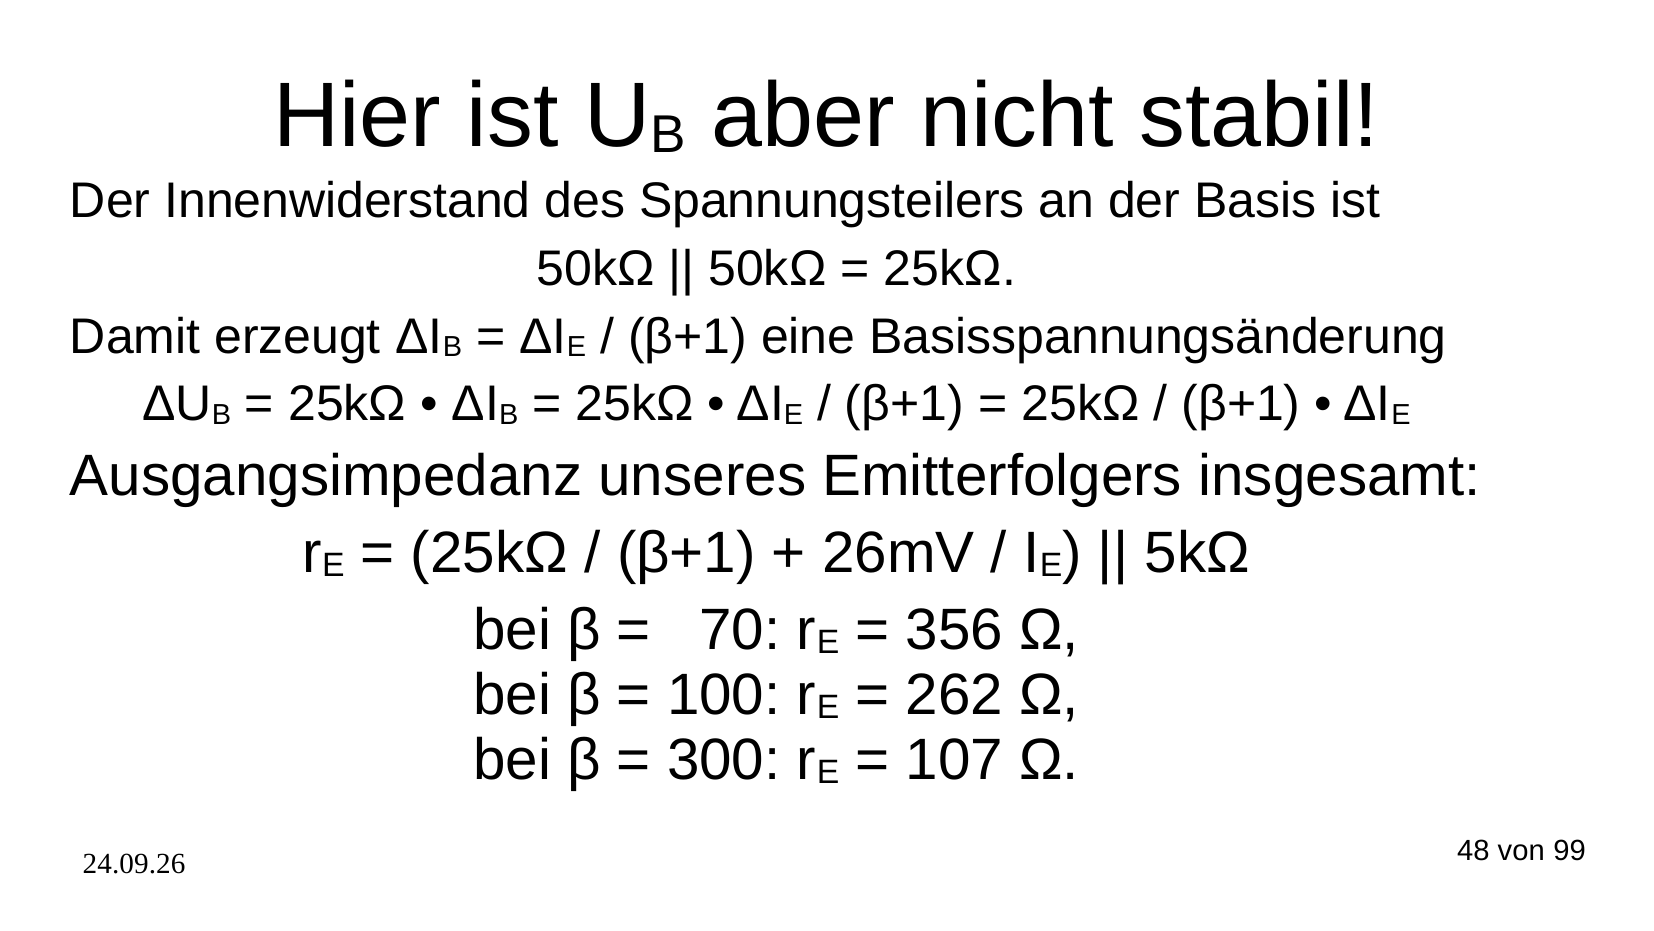

# Hier ist UB aber nicht stabil!
Der Innenwiderstand des Spannungsteilers an der Basis ist
50kΩ || 50kΩ = 25kΩ.
Damit erzeugt ΔIB = ΔIE / (β+1) eine Basisspannungsänderung
ΔUB = 25kΩ • ΔIB = 25kΩ • ΔIE / (β+1) = 25kΩ / (β+1) • ΔIE
Ausgangsimpedanz unseres Emitterfolgers insgesamt:
rE = (25kΩ / (β+1) + 26mV / IE) || 5kΩ
bei β = 70: rE = 356 Ω,
bei β = 100: rE = 262 Ω,
bei β = 300: rE = 107 Ω.
48